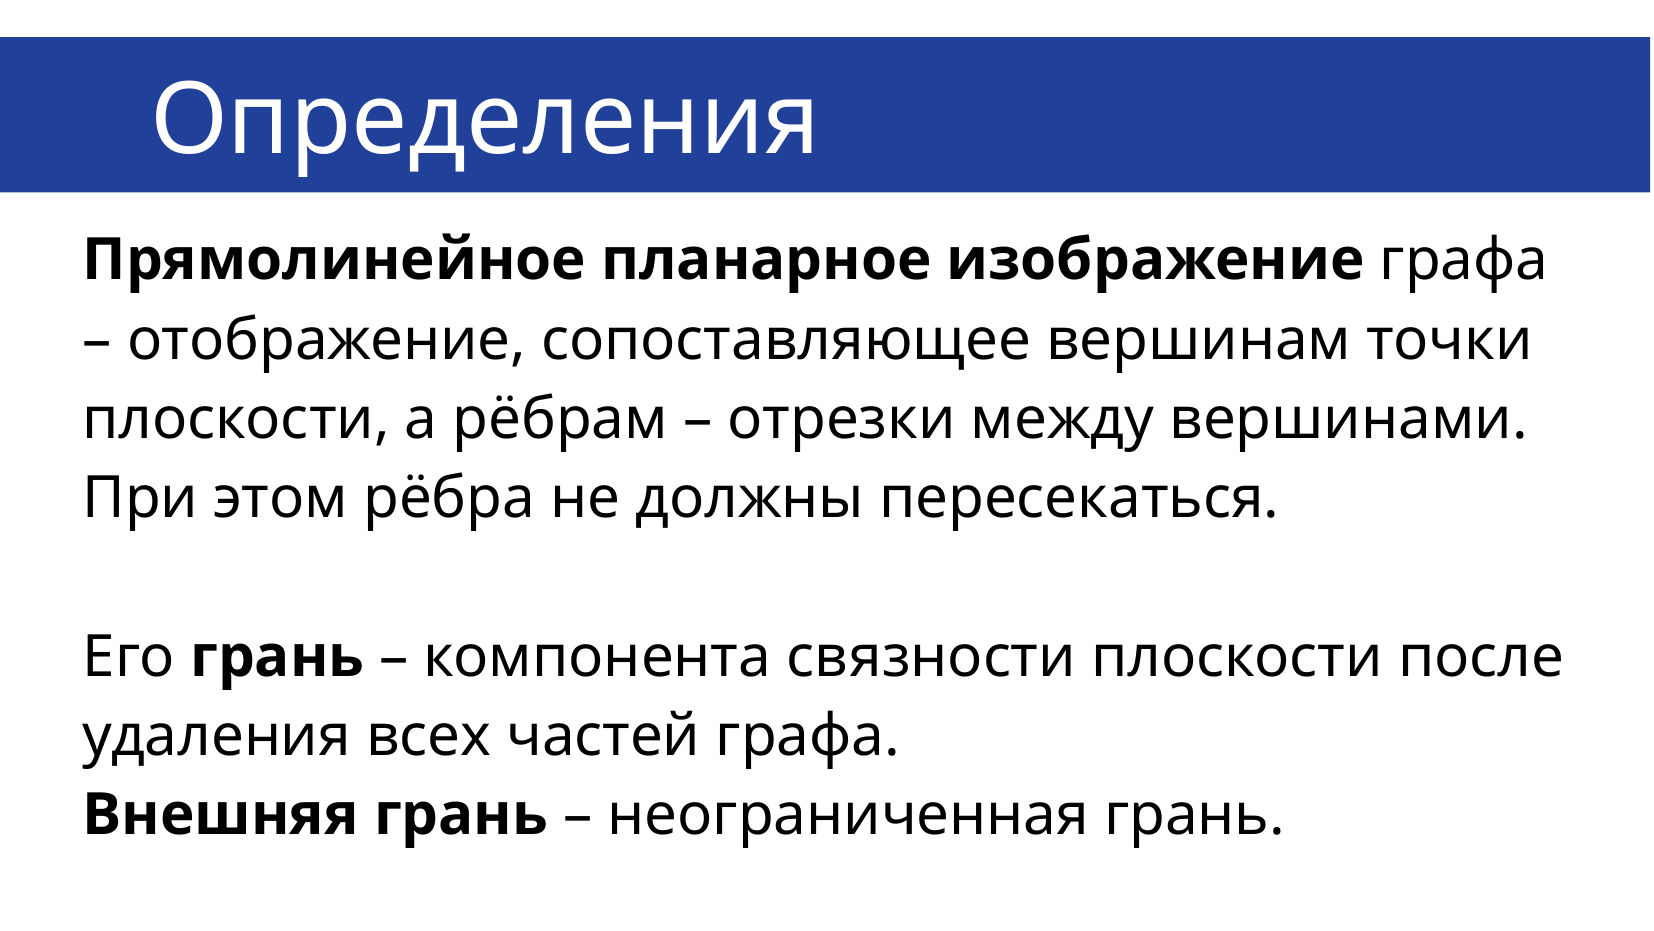

# Определения
Прямолинейное планарное изображение графа – отображение, сопоставляющее вершинам точки плоскости, а рёбрам – отрезки между вершинами.
При этом рёбра не должны пересекаться.
Его грань – компонента связности плоскости после удаления всех частей графа.
Внешняя грань – неограниченная грань.